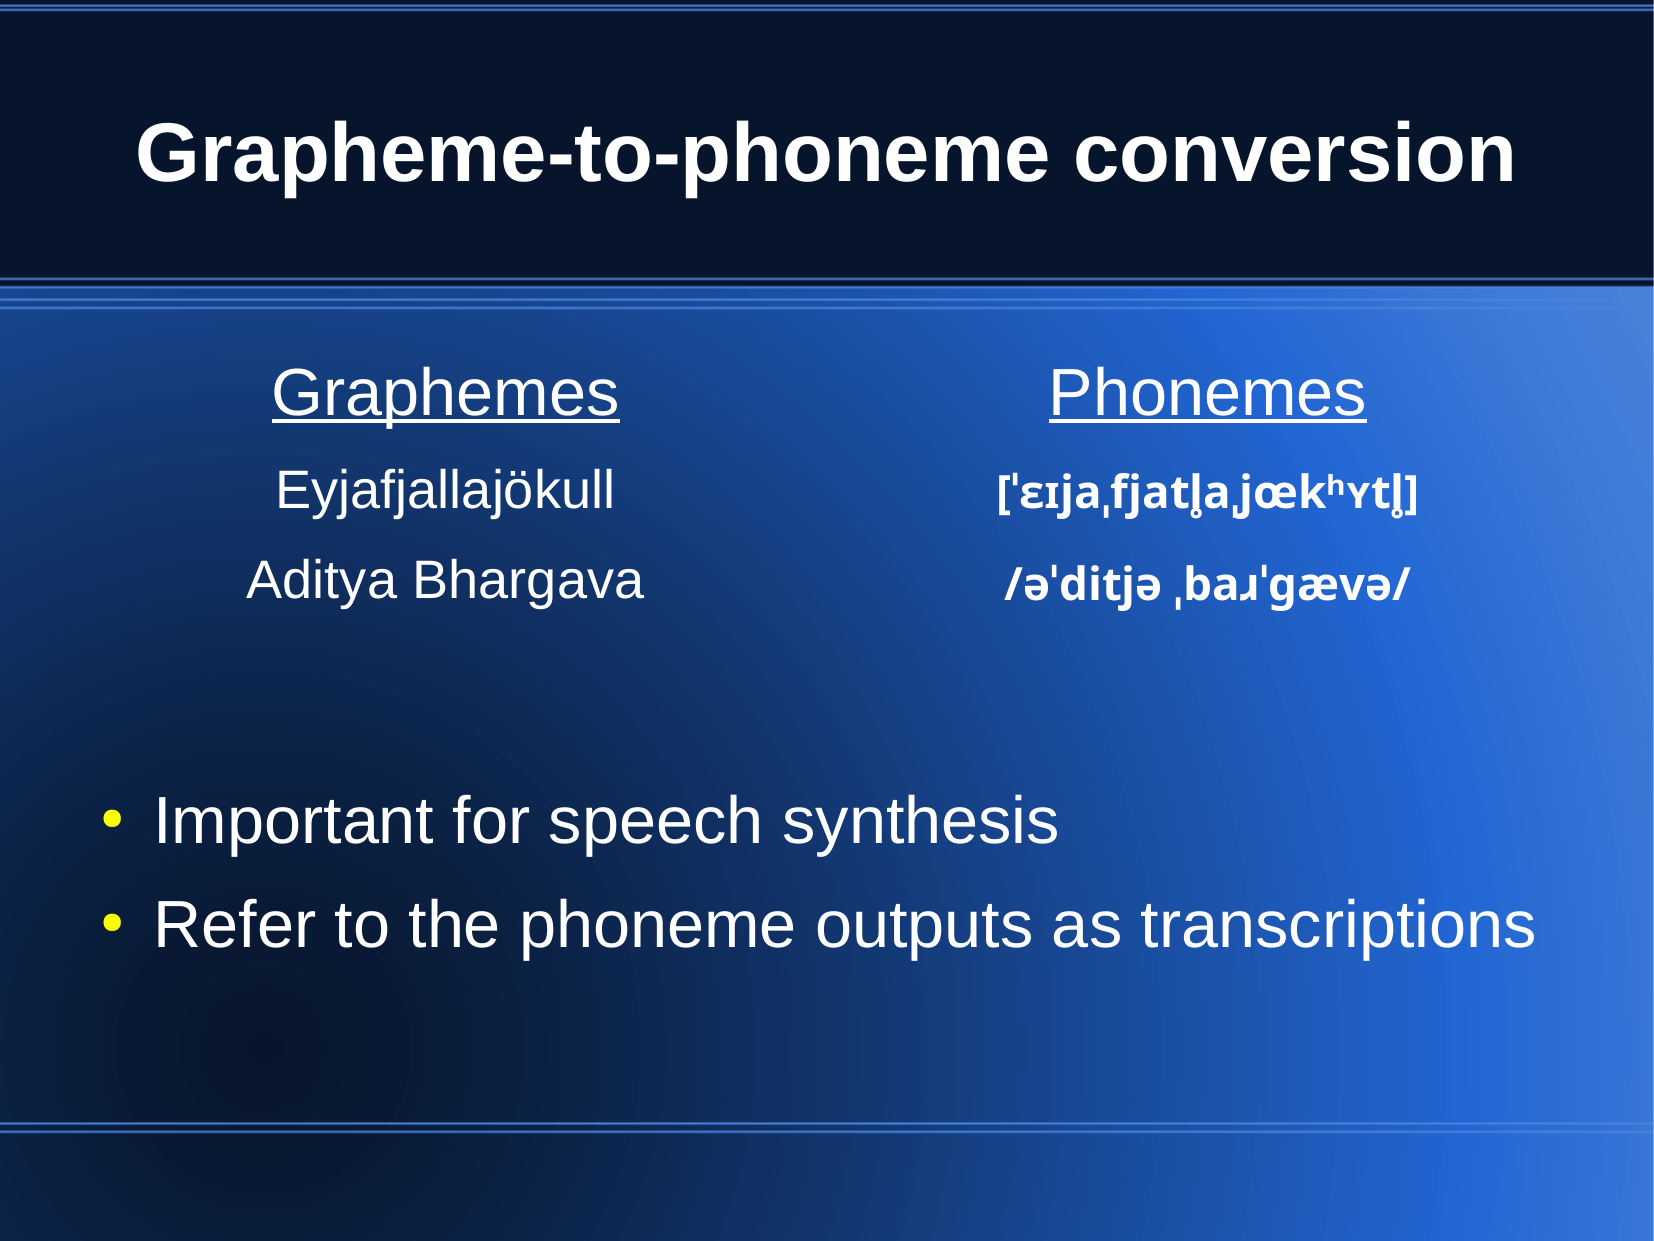

# Grapheme-to-phoneme conversion
Graphemes
Eyjafjallajökull
Aditya Bhargava
Phonemes
[ˈɛɪjaˌfjatl̥aˌjœkʰʏtl̥]
/əˈditjə ˌbaɹˈɡævə/
Important for speech synthesis
Refer to the phoneme outputs as transcriptions